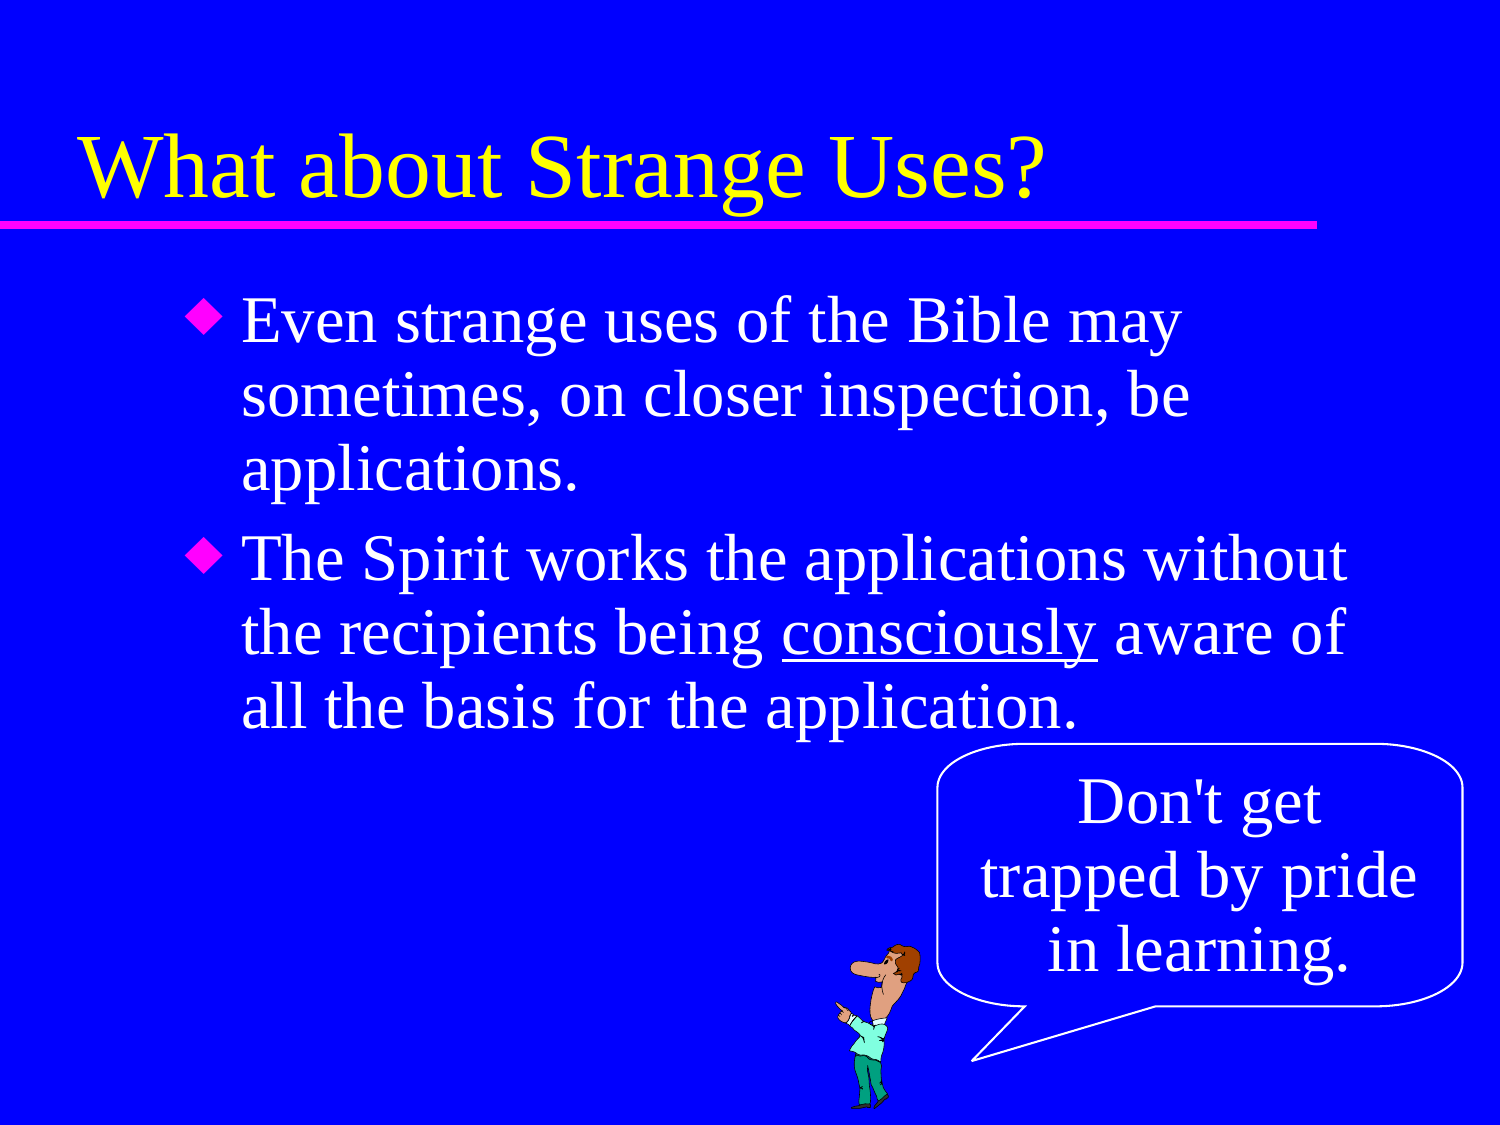

# What about Strange Uses?
Even strange uses of the Bible may sometimes, on closer inspection, be applications.
The Spirit works the applications without the recipients being consciously aware of all the basis for the application.
Don't get trapped by pride in learning.